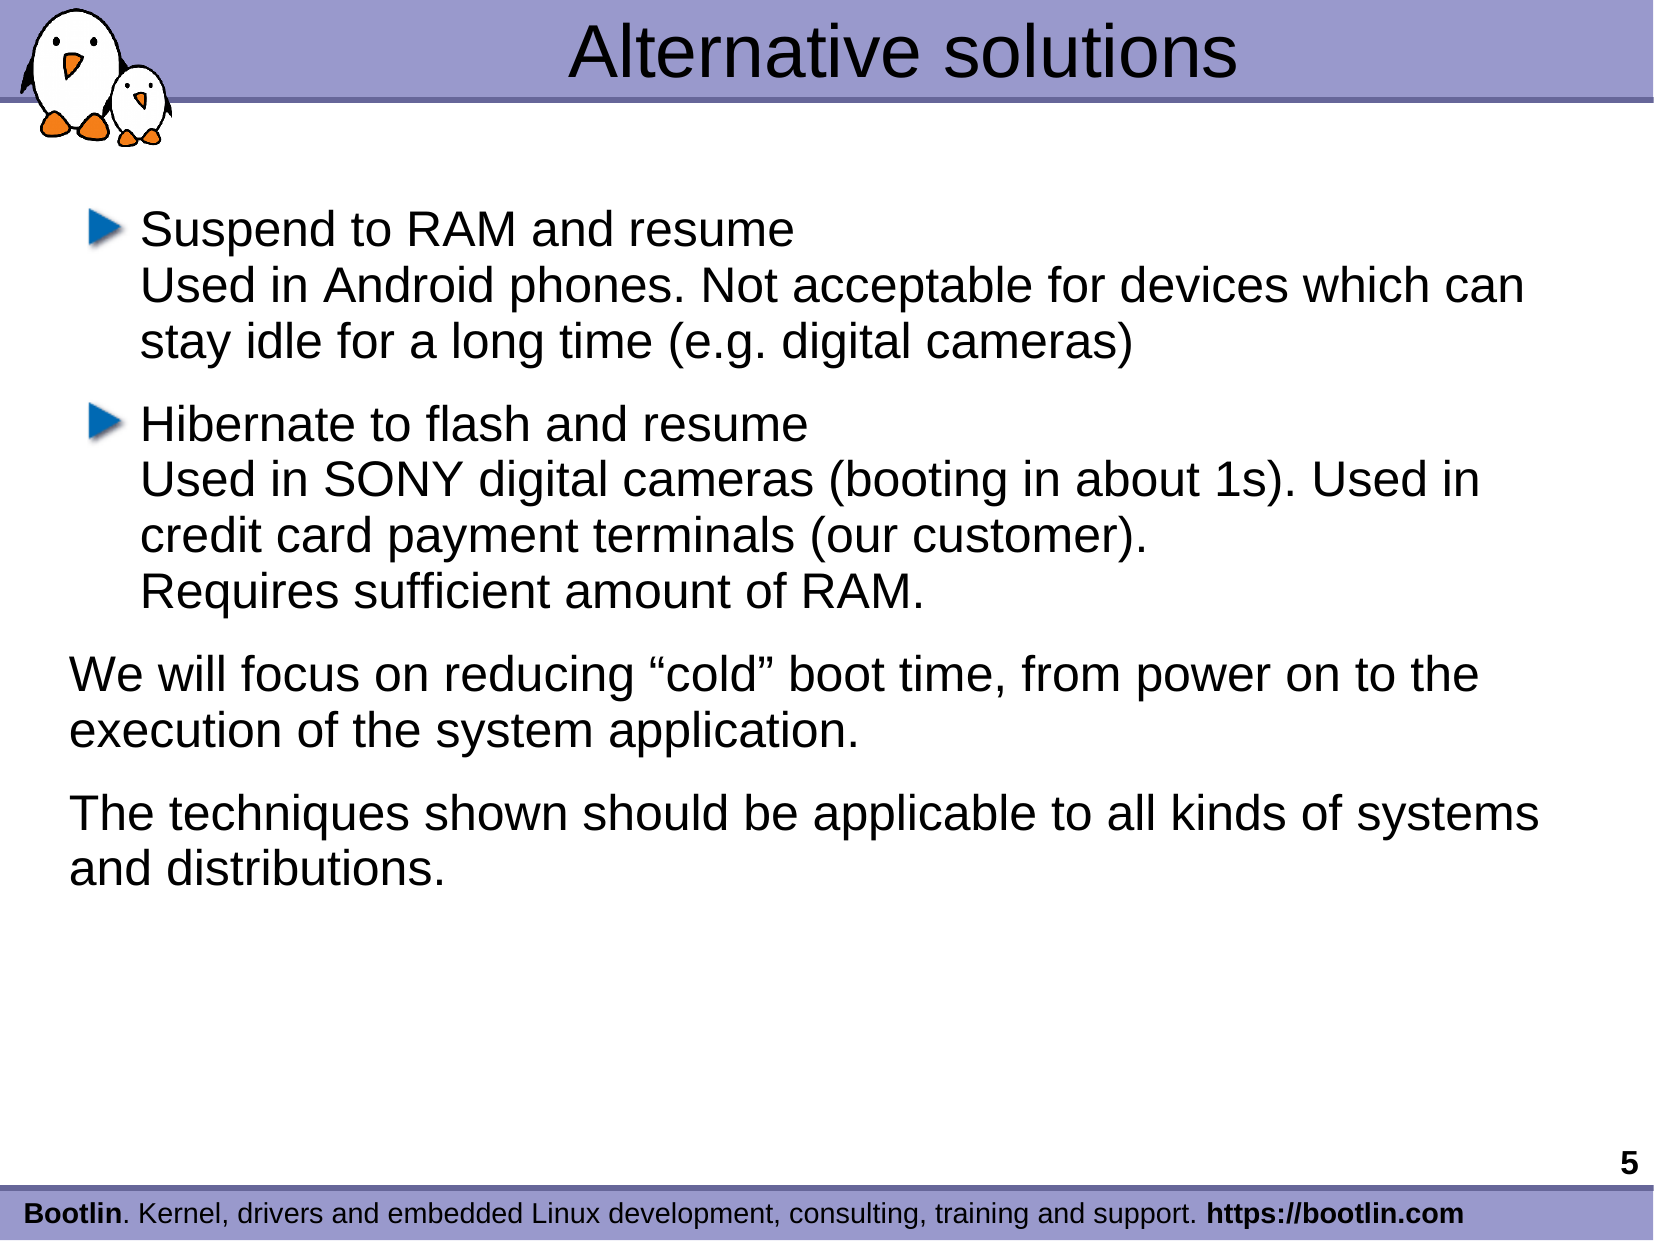

# Alternative solutions
Suspend to RAM and resume
Used in Android phones. Not acceptable for devices which can stay idle for a long time (e.g. digital cameras)
Hibernate to flash and resume
Used in SONY digital cameras (booting in about 1s). Used in credit card payment terminals (our customer).
Requires sufficient amount of RAM.
We will focus on reducing “cold” boot time, from power on to the execution of the system application.
The techniques shown should be applicable to all kinds of systems and distributions.